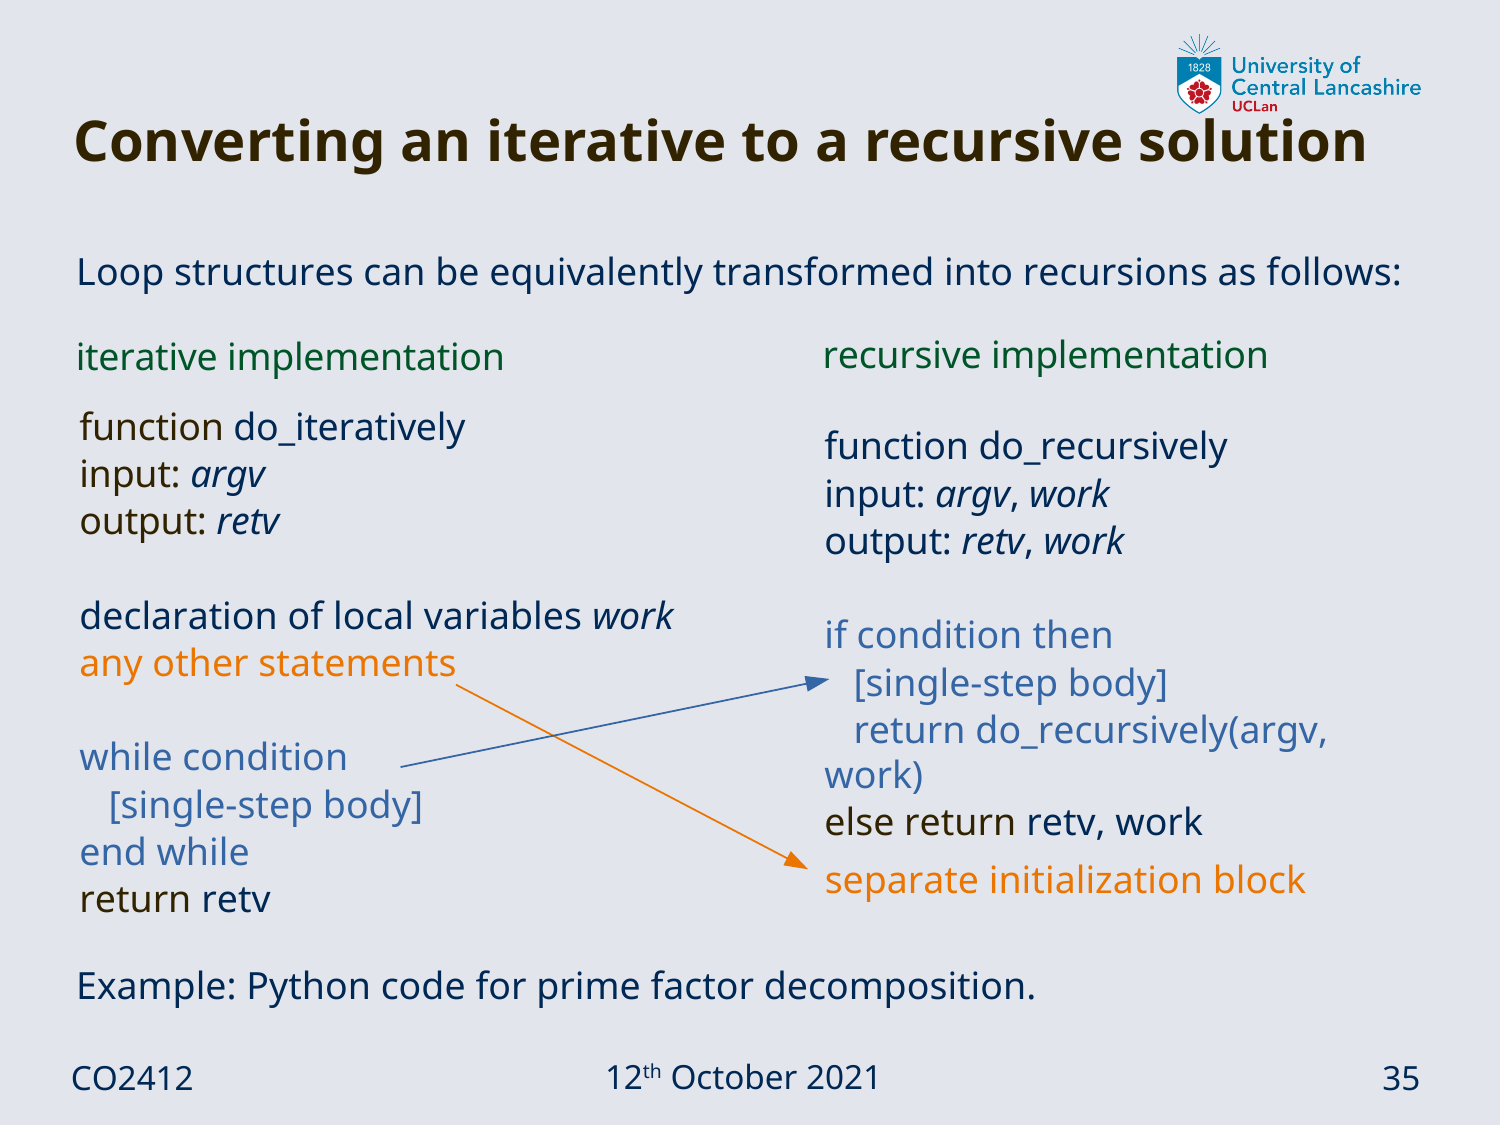

# Converting an iterative to a recursive solution
Loop structures can be equivalently transformed into recursions as follows:
recursive implementation
iterative implementation
function do_iteratively
input: argv
output: retv
declaration of local variables work
any other statements
while condition
 [single-step body]
end while
return retv
function do_recursively
input: argv, work
output: retv, work
if condition then
 [single-step body]
 return do_recursively(argv, work)
else return retv, work
separate initialization block
Example: Python code for prime factor decomposition.